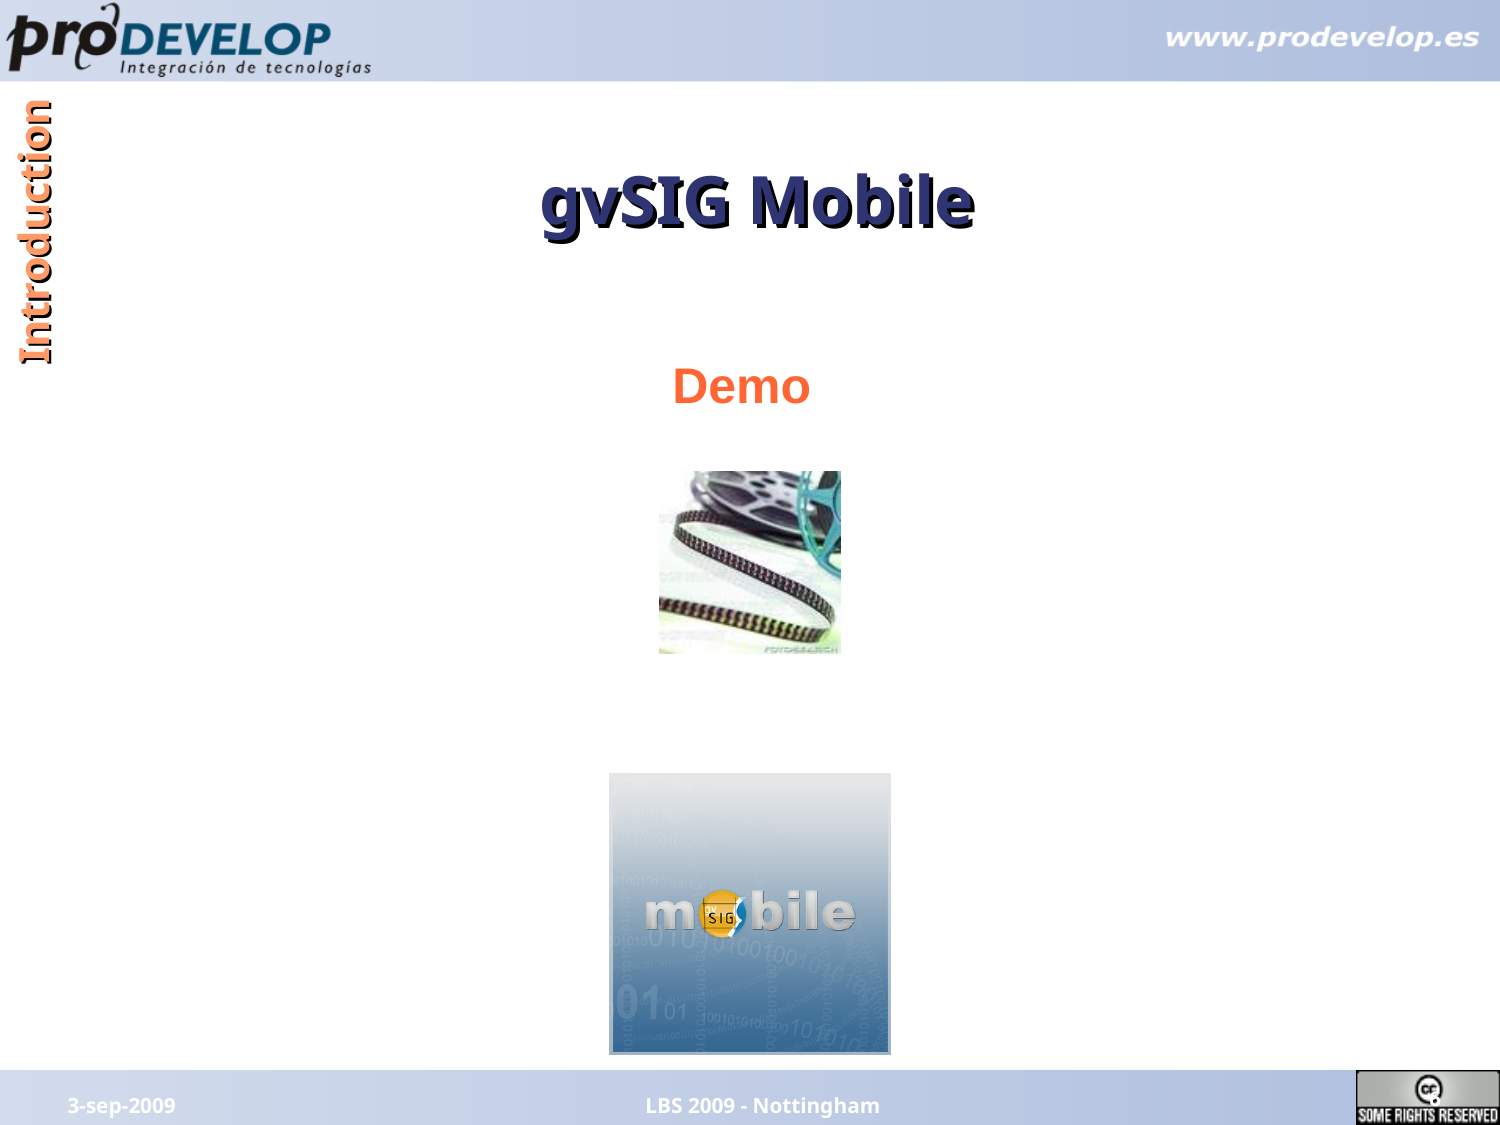

# gvSIG Mobile
Introduction
Demo
3-sep-2009
LBS 2009 - Nottingham